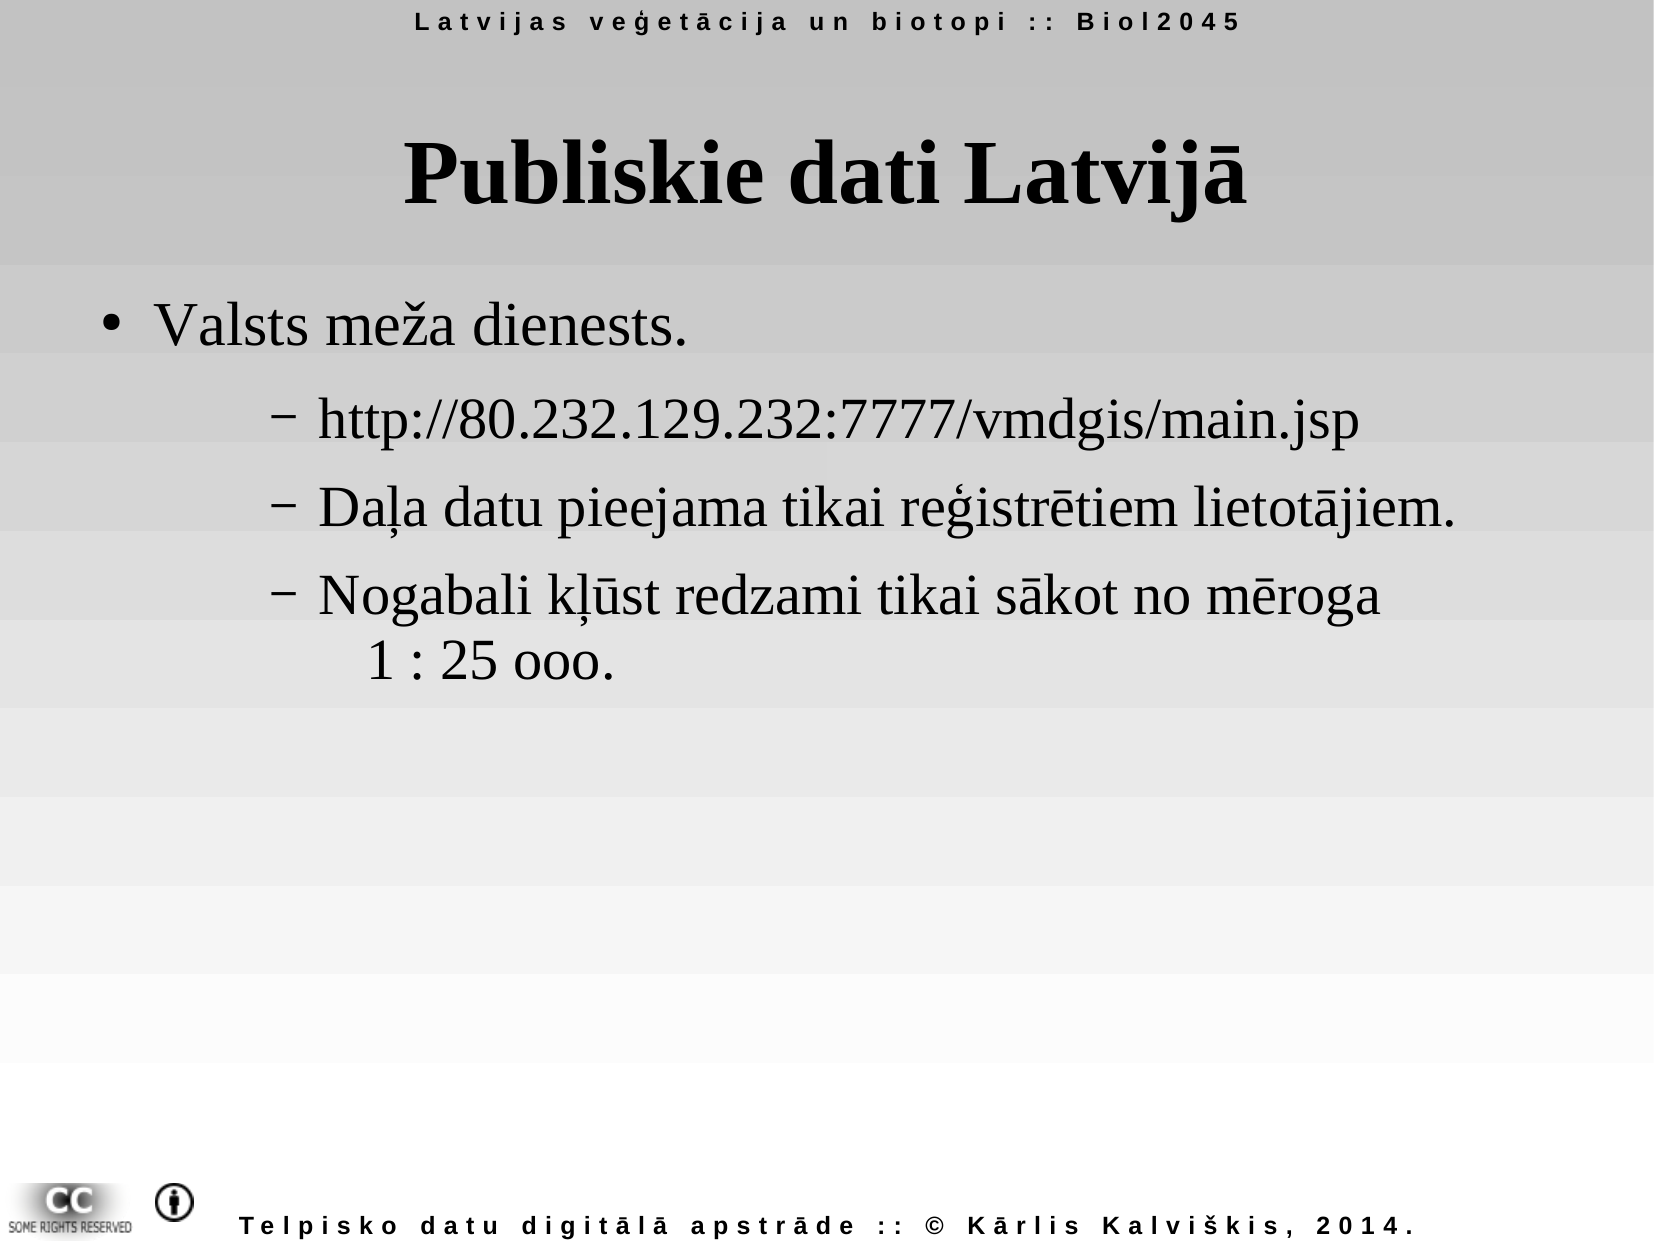

# Publiskie dati Latvijā
Valsts meža dienests.
http://80.232.129.232:7777/vmdgis/main.jsp
Daļa datu pieejama tikai reģistrētiem lietotājiem.
Nogabali kļūst redzami tikai sākot no mēroga 1 : 25 ooo.